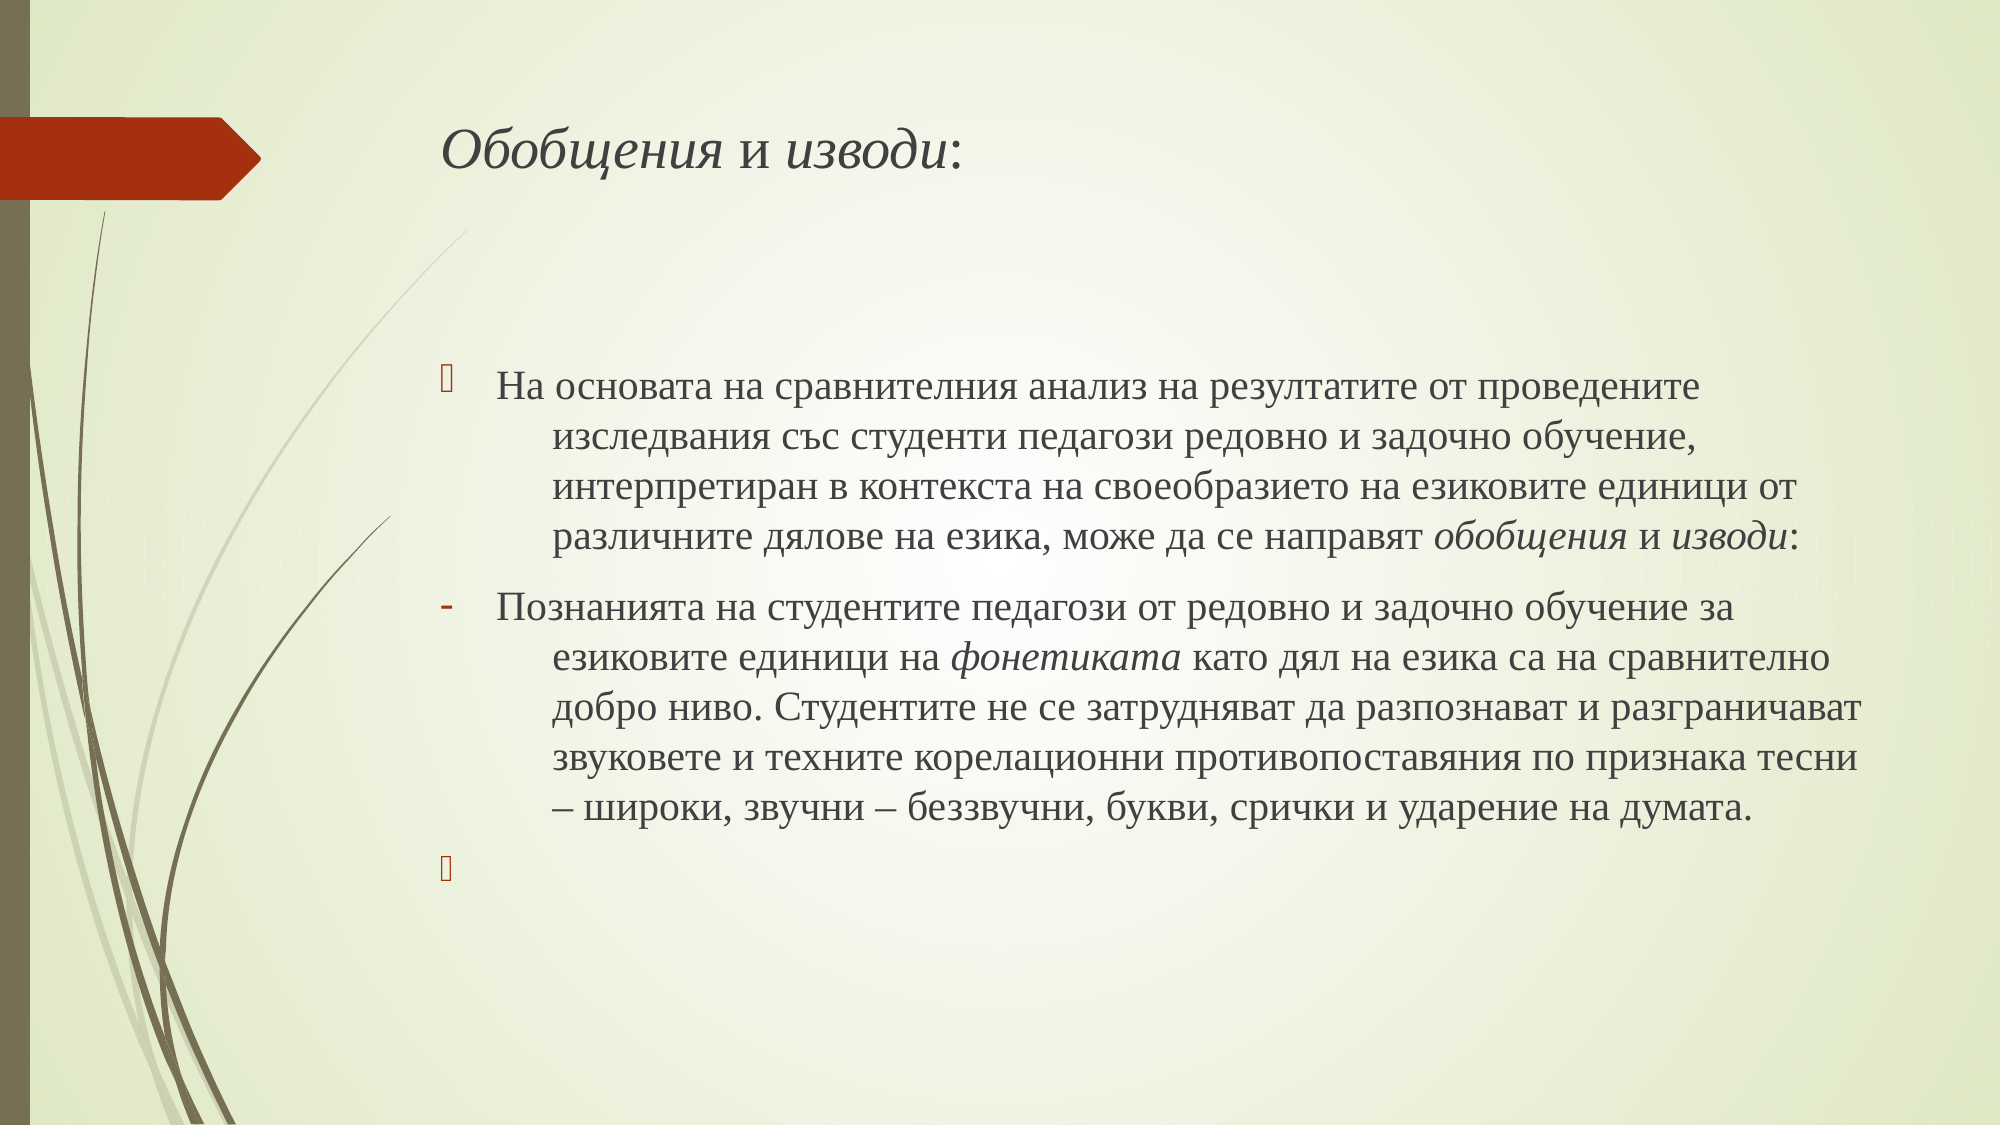

# Обобщения и изводи:
На основата на сравнителния анализ на резултатите от проведените изследвания със студенти педагози редовно и задочно обучение, интерпретиран в контекста на своеобразието на езиковите единици от различните дялове на езика, може да се направят обобщения и изводи:
Познанията на студентите педагози от редовно и задочно обучение за езиковите единици на фонетиката като дял на езика са на сравнително добро ниво. Студентите не се затрудняват да разпознават и разграничават звуковете и техните корелационни противопоставяния по признака тесни – широки, звучни – беззвучни, букви, срички и ударение на думата.